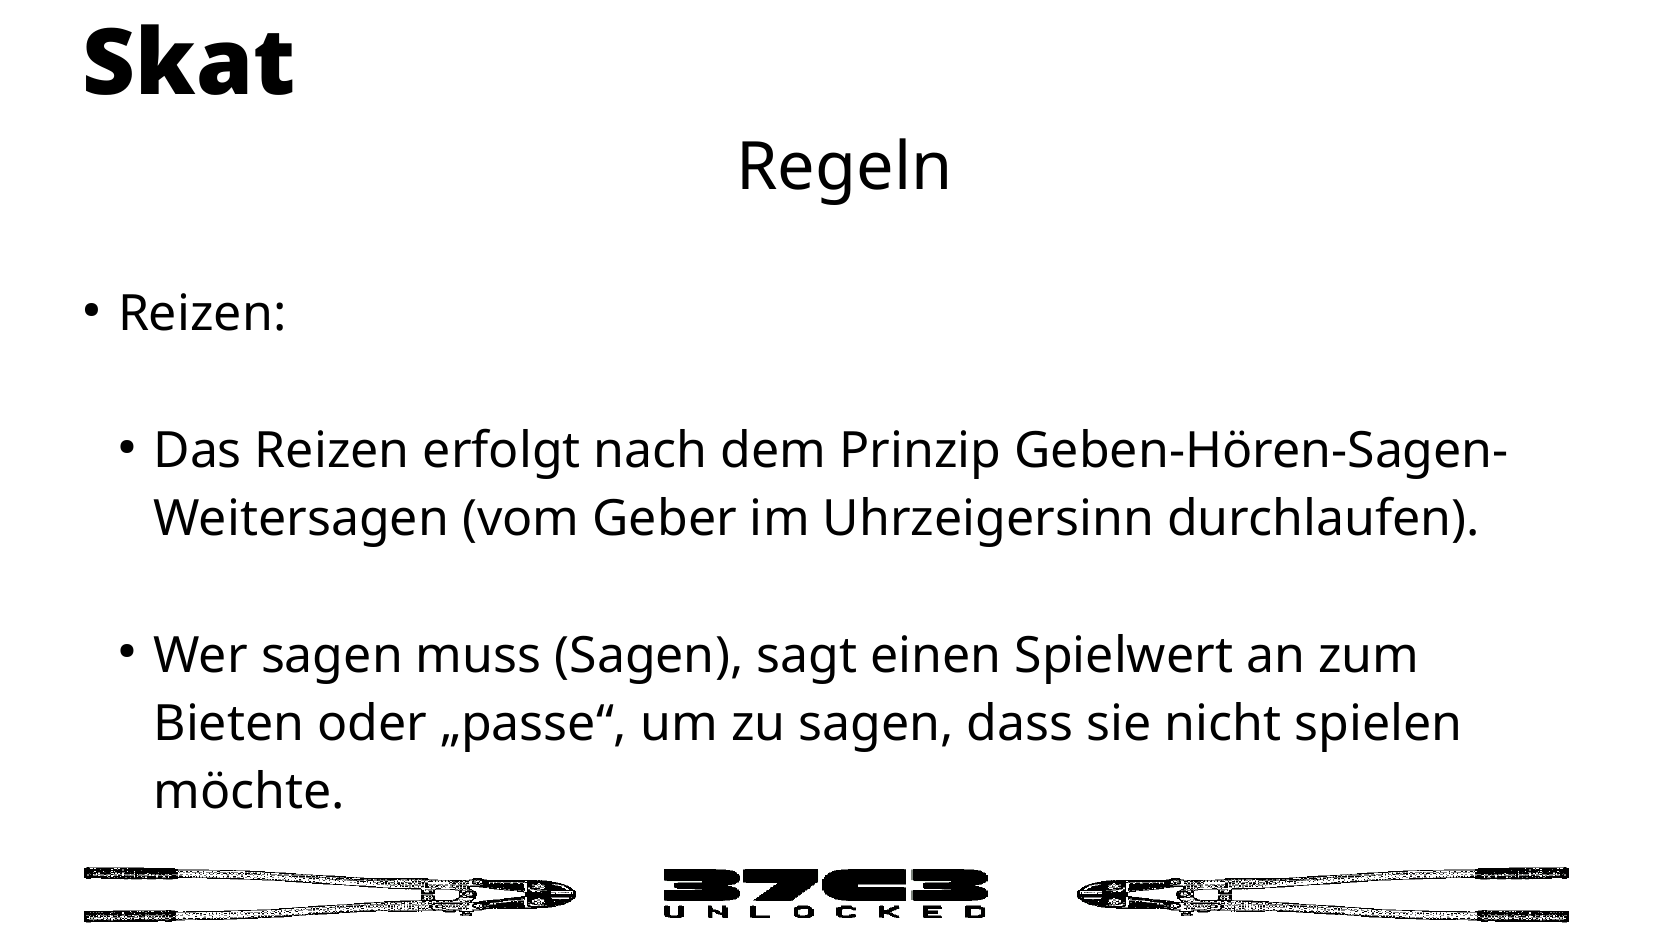

# Skat
Regeln
Reizen:
Das Reizen erfolgt nach dem Prinzip Geben-Hören-Sagen-Weitersagen (vom Geber im Uhrzeigersinn durchlaufen).
Wer sagen muss (Sagen), sagt einen Spielwert an zum Bieten oder „passe“, um zu sagen, dass sie nicht spielen möchte.